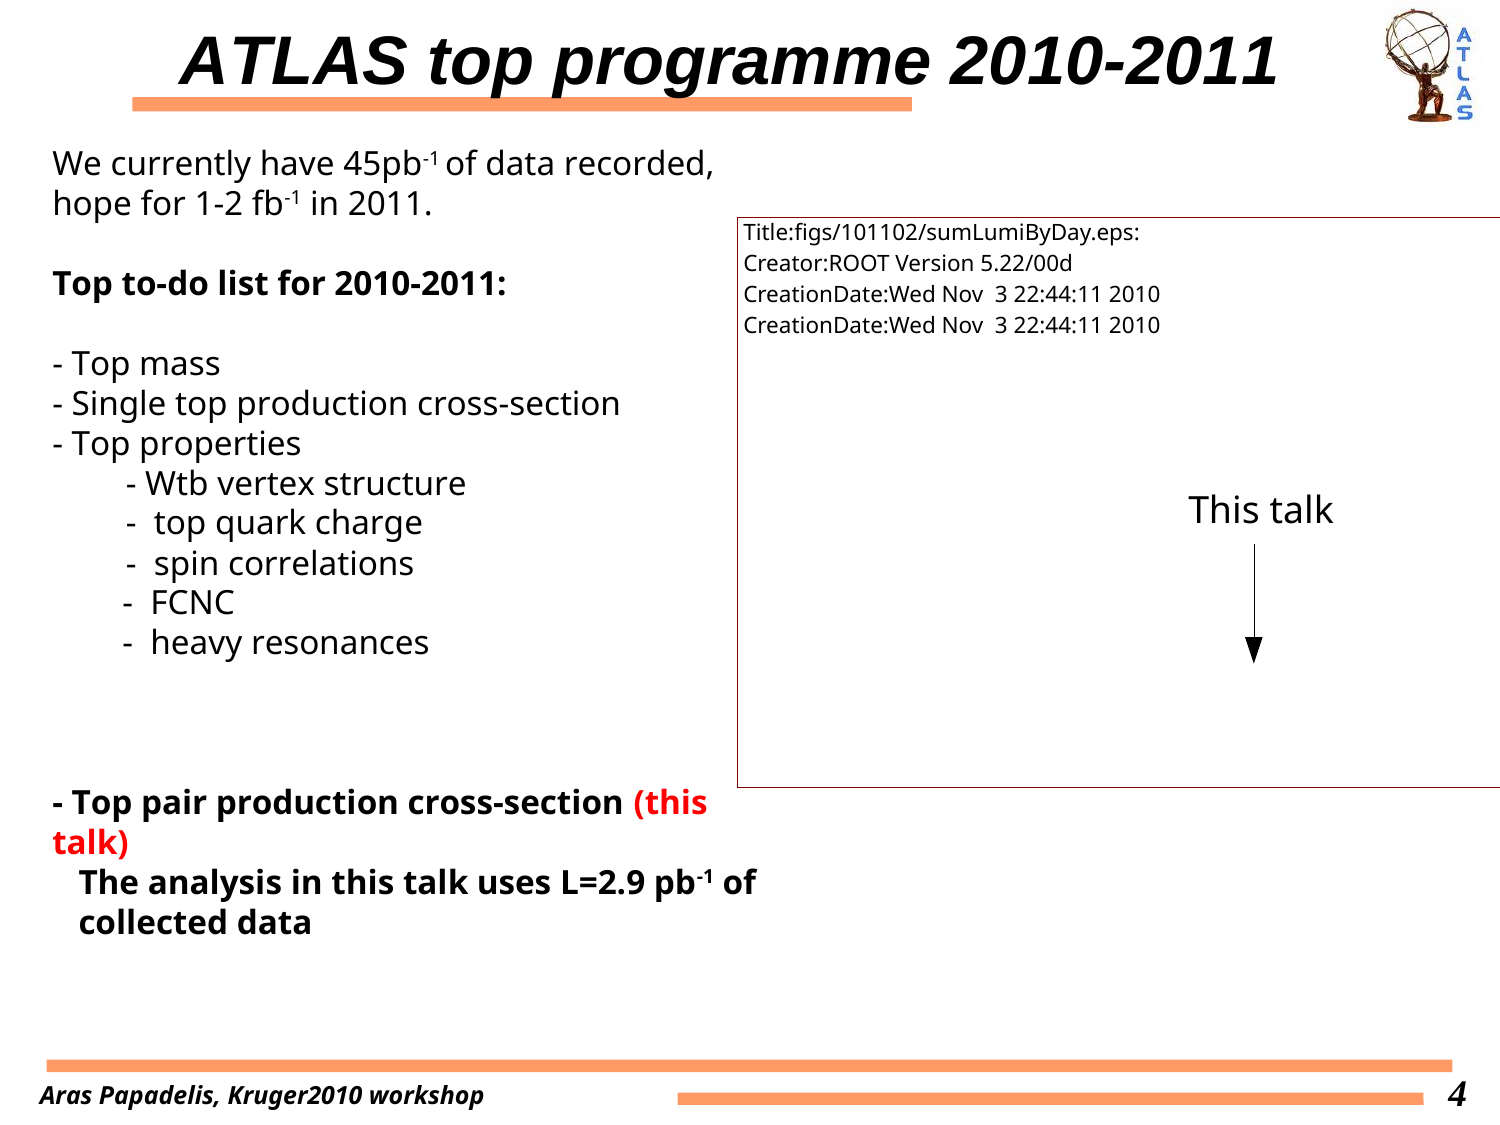

# ATLAS top programme 2010-2011
We currently have 45pb-1 of data recorded,
hope for 1-2 fb-1 in 2011.
Top to-do list for 2010-2011:
- Top mass
- Single top production cross-section
- Top properties
	- Wtb vertex structure
	- top quark charge
	- spin correlations
 - FCNC
 - heavy resonances
- Top pair production cross-section (this talk)
 The analysis in this talk uses L=2.9 pb-1 of
 collected data
This talk